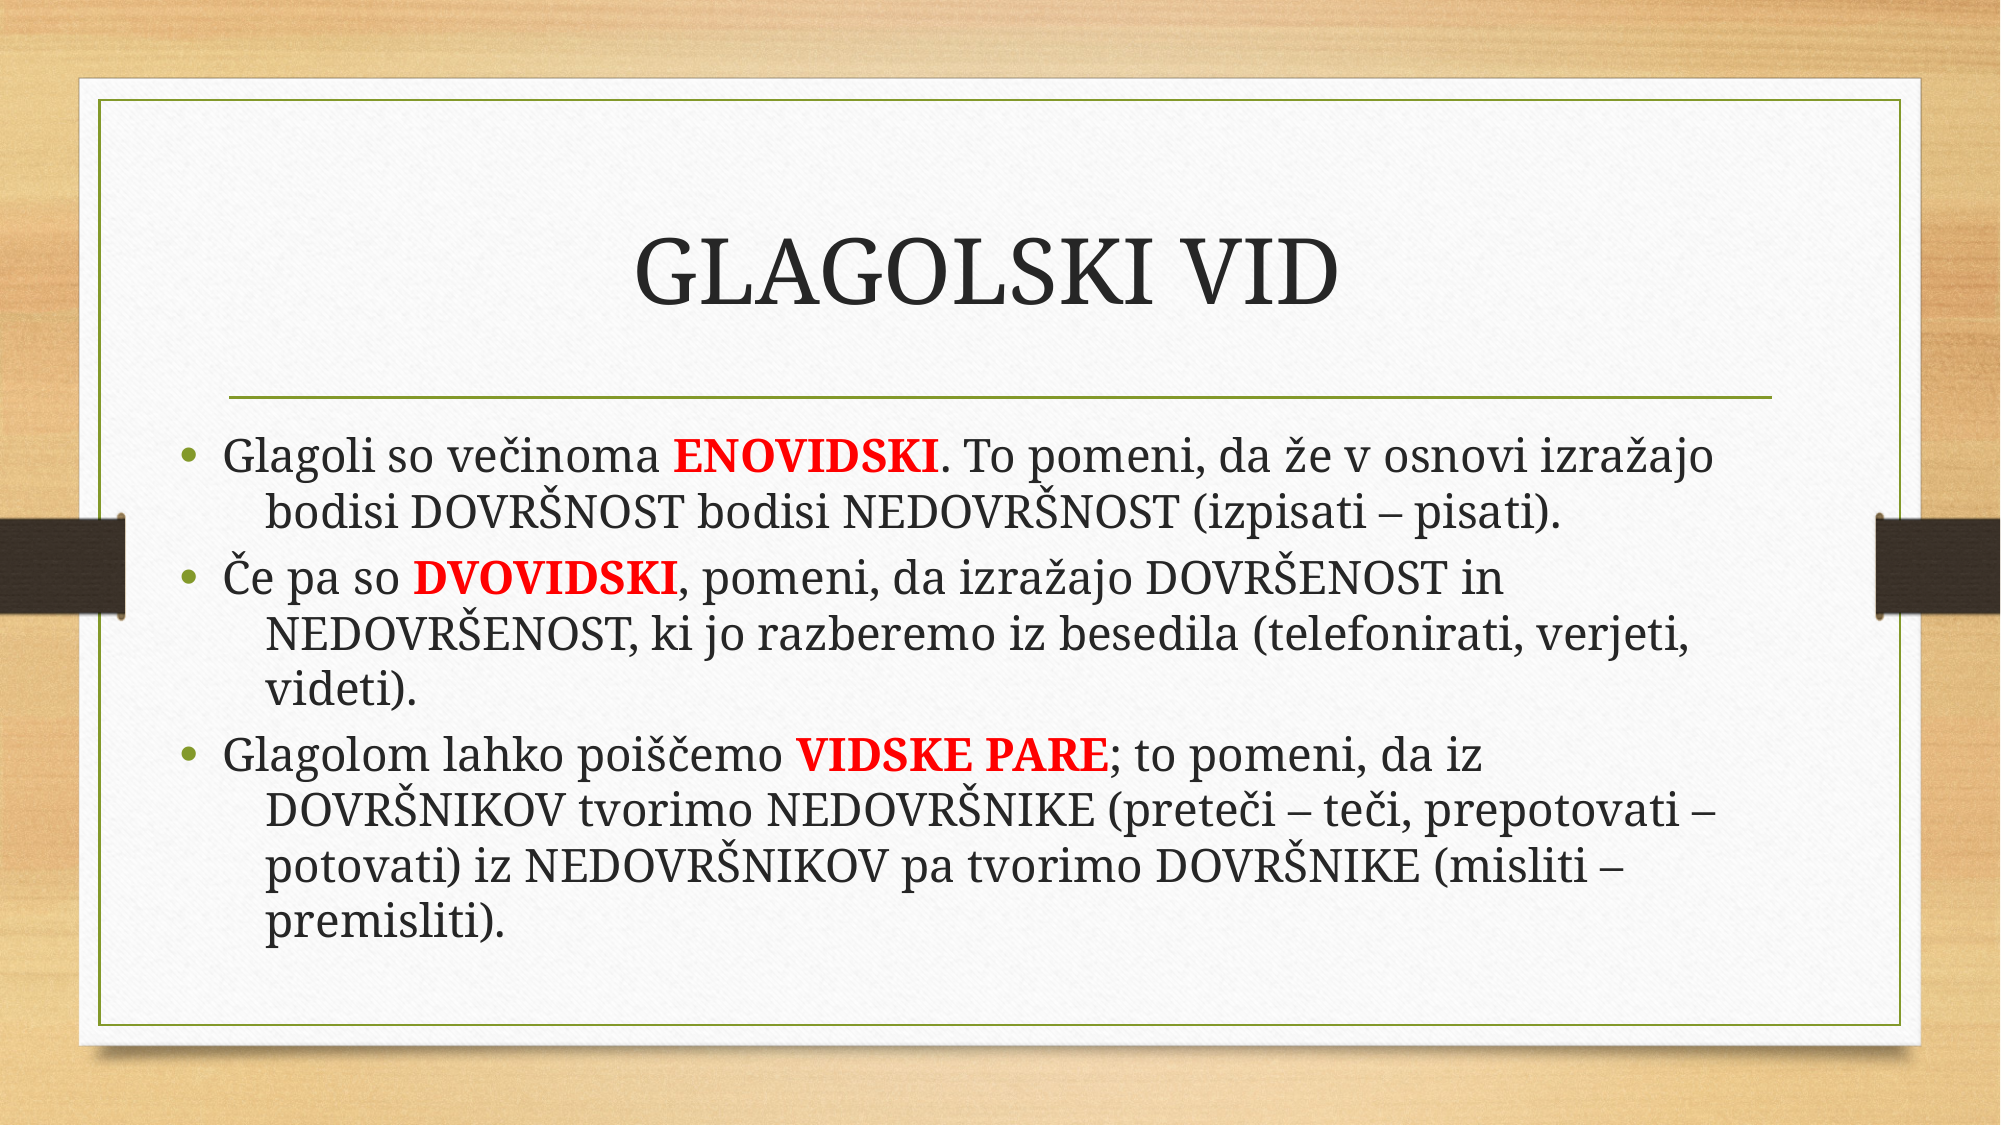

# GLAGOLSKI VID
Glagoli so večinoma ENOVIDSKI. To pomeni, da že v osnovi izražajo bodisi DOVRŠNOST bodisi NEDOVRŠNOST (izpisati – pisati).
Če pa so DVOVIDSKI, pomeni, da izražajo DOVRŠENOST in NEDOVRŠENOST, ki jo razberemo iz besedila (telefonirati, verjeti, videti).
Glagolom lahko poiščemo VIDSKE PARE; to pomeni, da iz DOVRŠNIKOV tvorimo NEDOVRŠNIKE (preteči – teči, prepotovati – potovati) iz NEDOVRŠNIKOV pa tvorimo DOVRŠNIKE (misliti – premisliti).